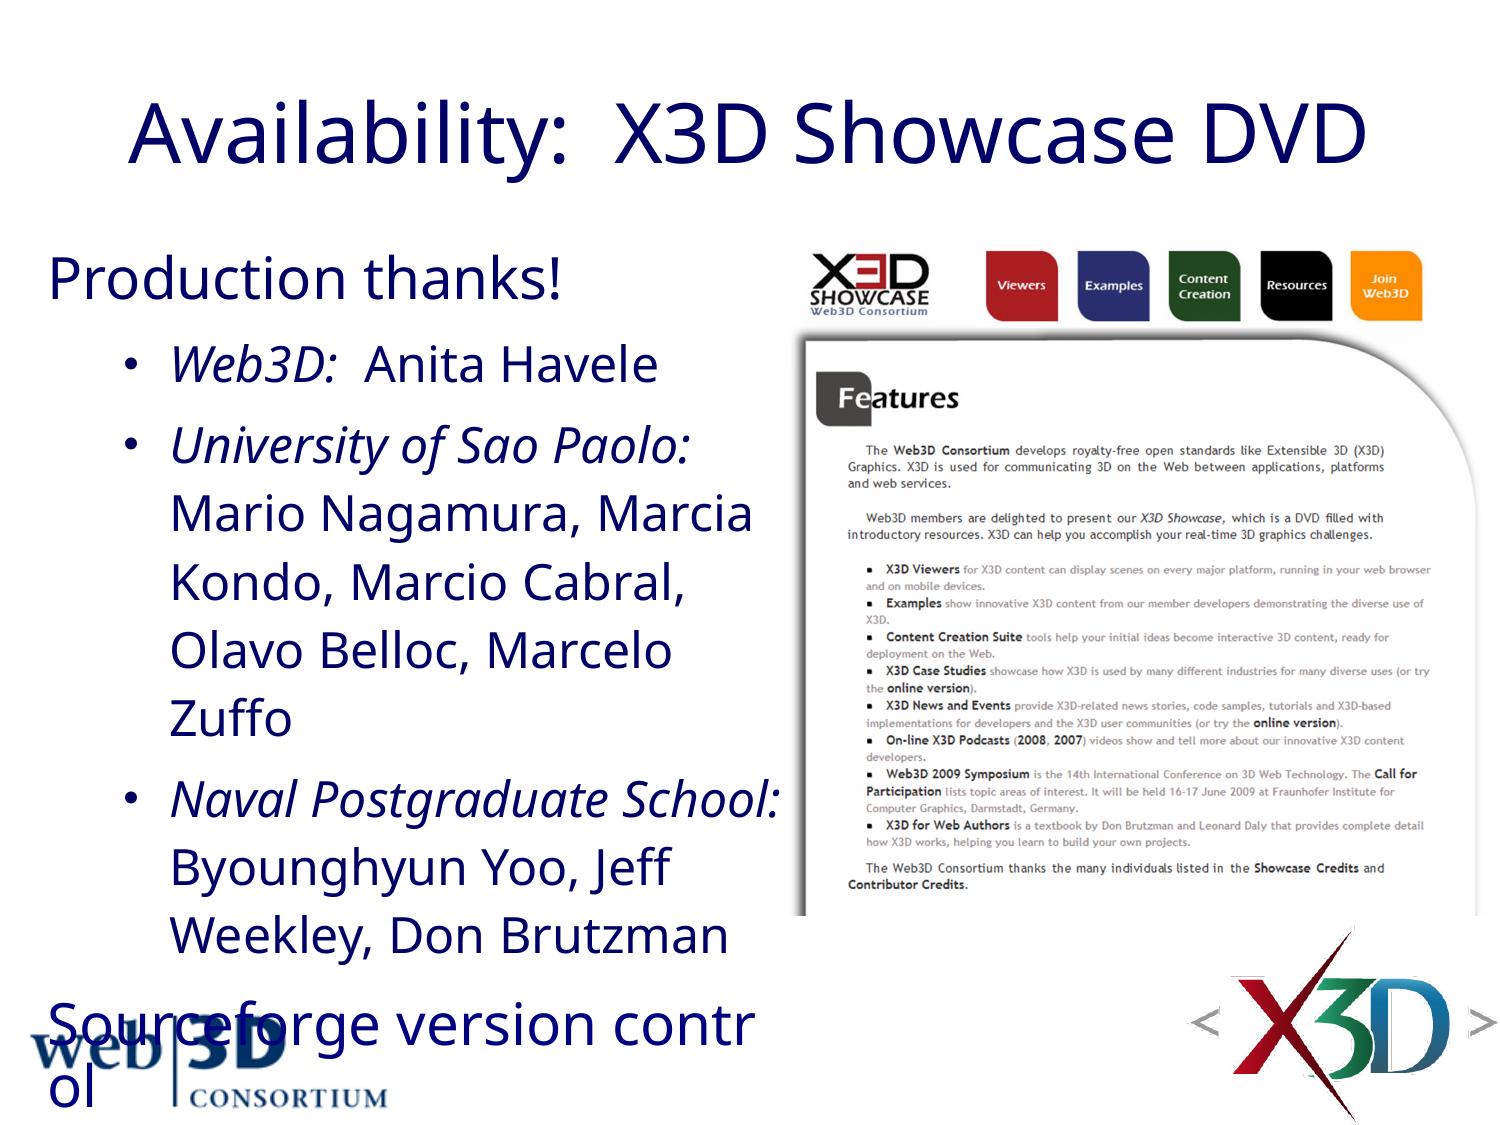

# Availability: X3D Showcase DVD
Production thanks!
Web3D: Anita Havele
University of Sao Paolo: Mario Nagamura, Marcia Kondo, Marcio Cabral, Olavo Belloc, Marcelo Zuffo
Naval Postgraduate School: Byounghyun Yoo, Jeff Weekley, Don Brutzman
Sourceforge version control for easy updating